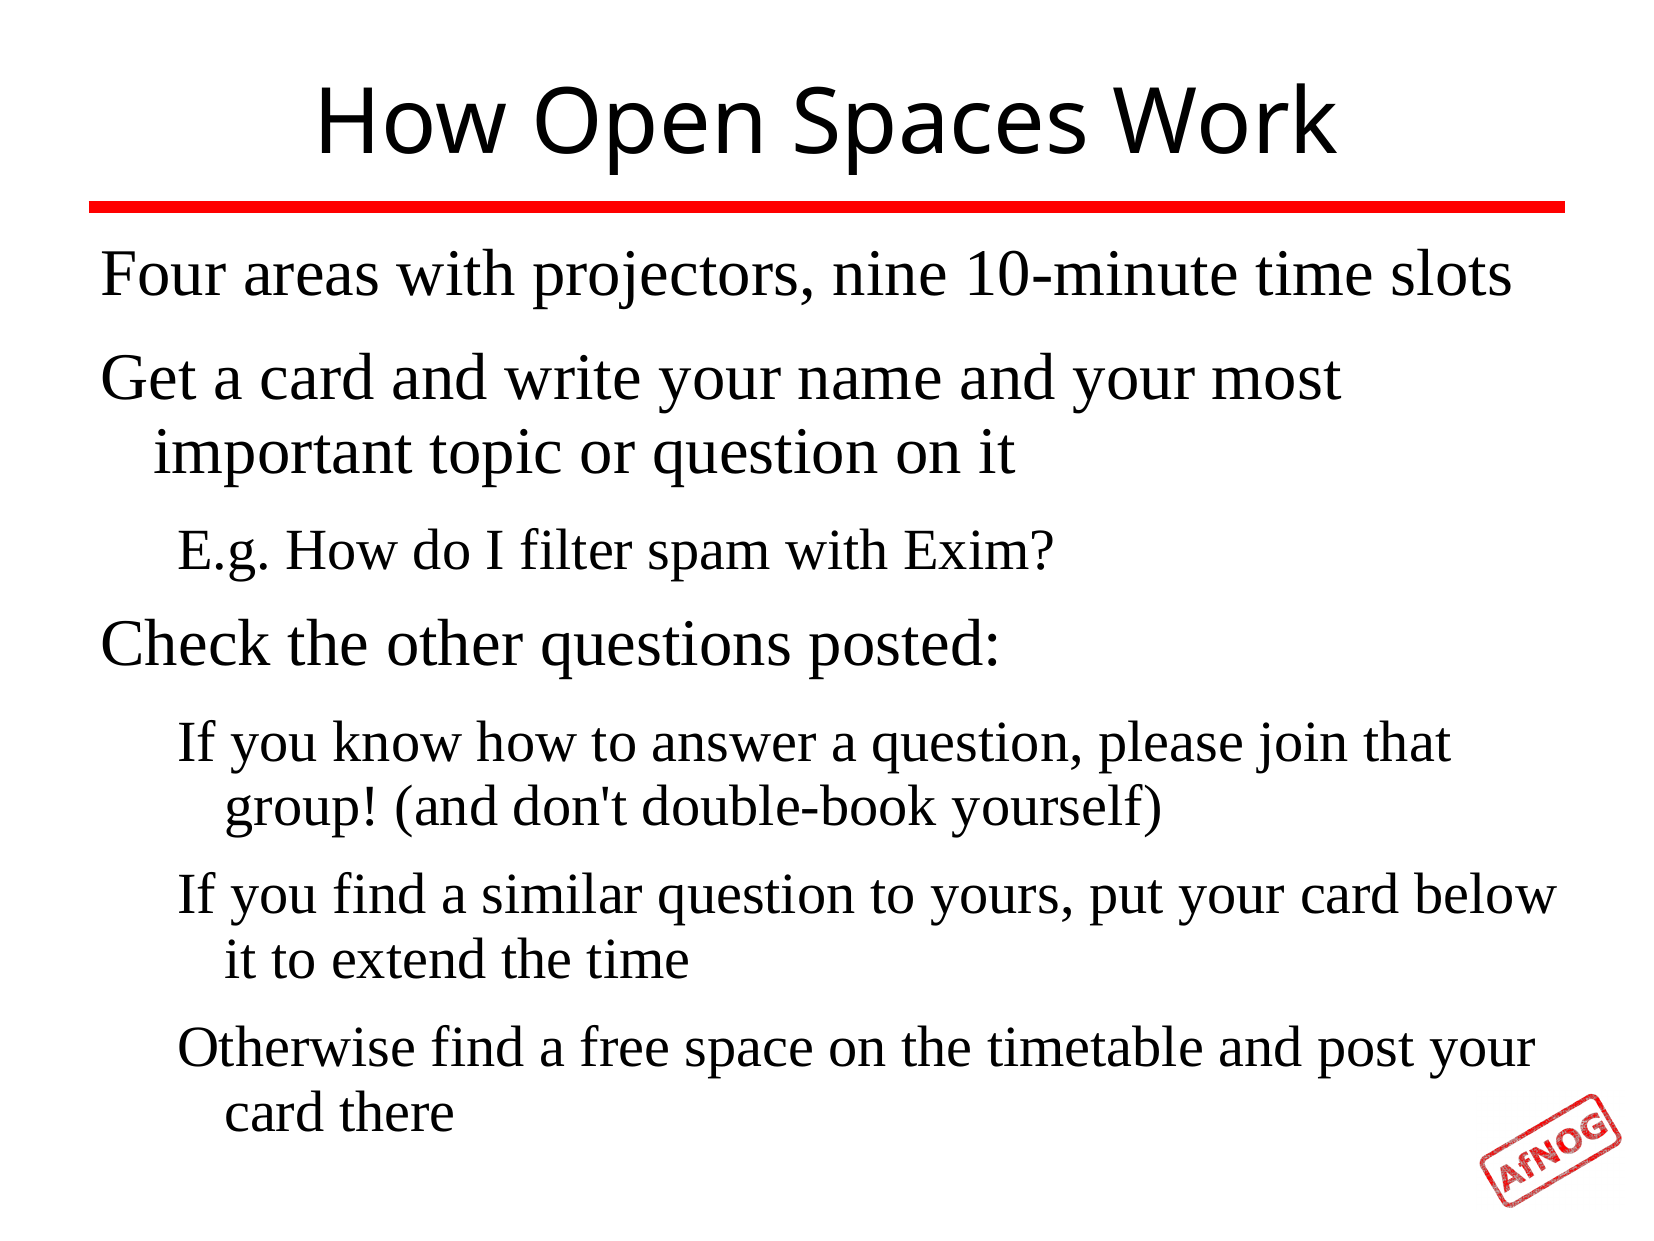

# How Open Spaces Work
Four areas with projectors, nine 10-minute time slots
Get a card and write your name and your most important topic or question on it
E.g. How do I filter spam with Exim?
Check the other questions posted:
If you know how to answer a question, please join that group! (and don't double-book yourself)
If you find a similar question to yours, put your card below it to extend the time
Otherwise find a free space on the timetable and post your card there